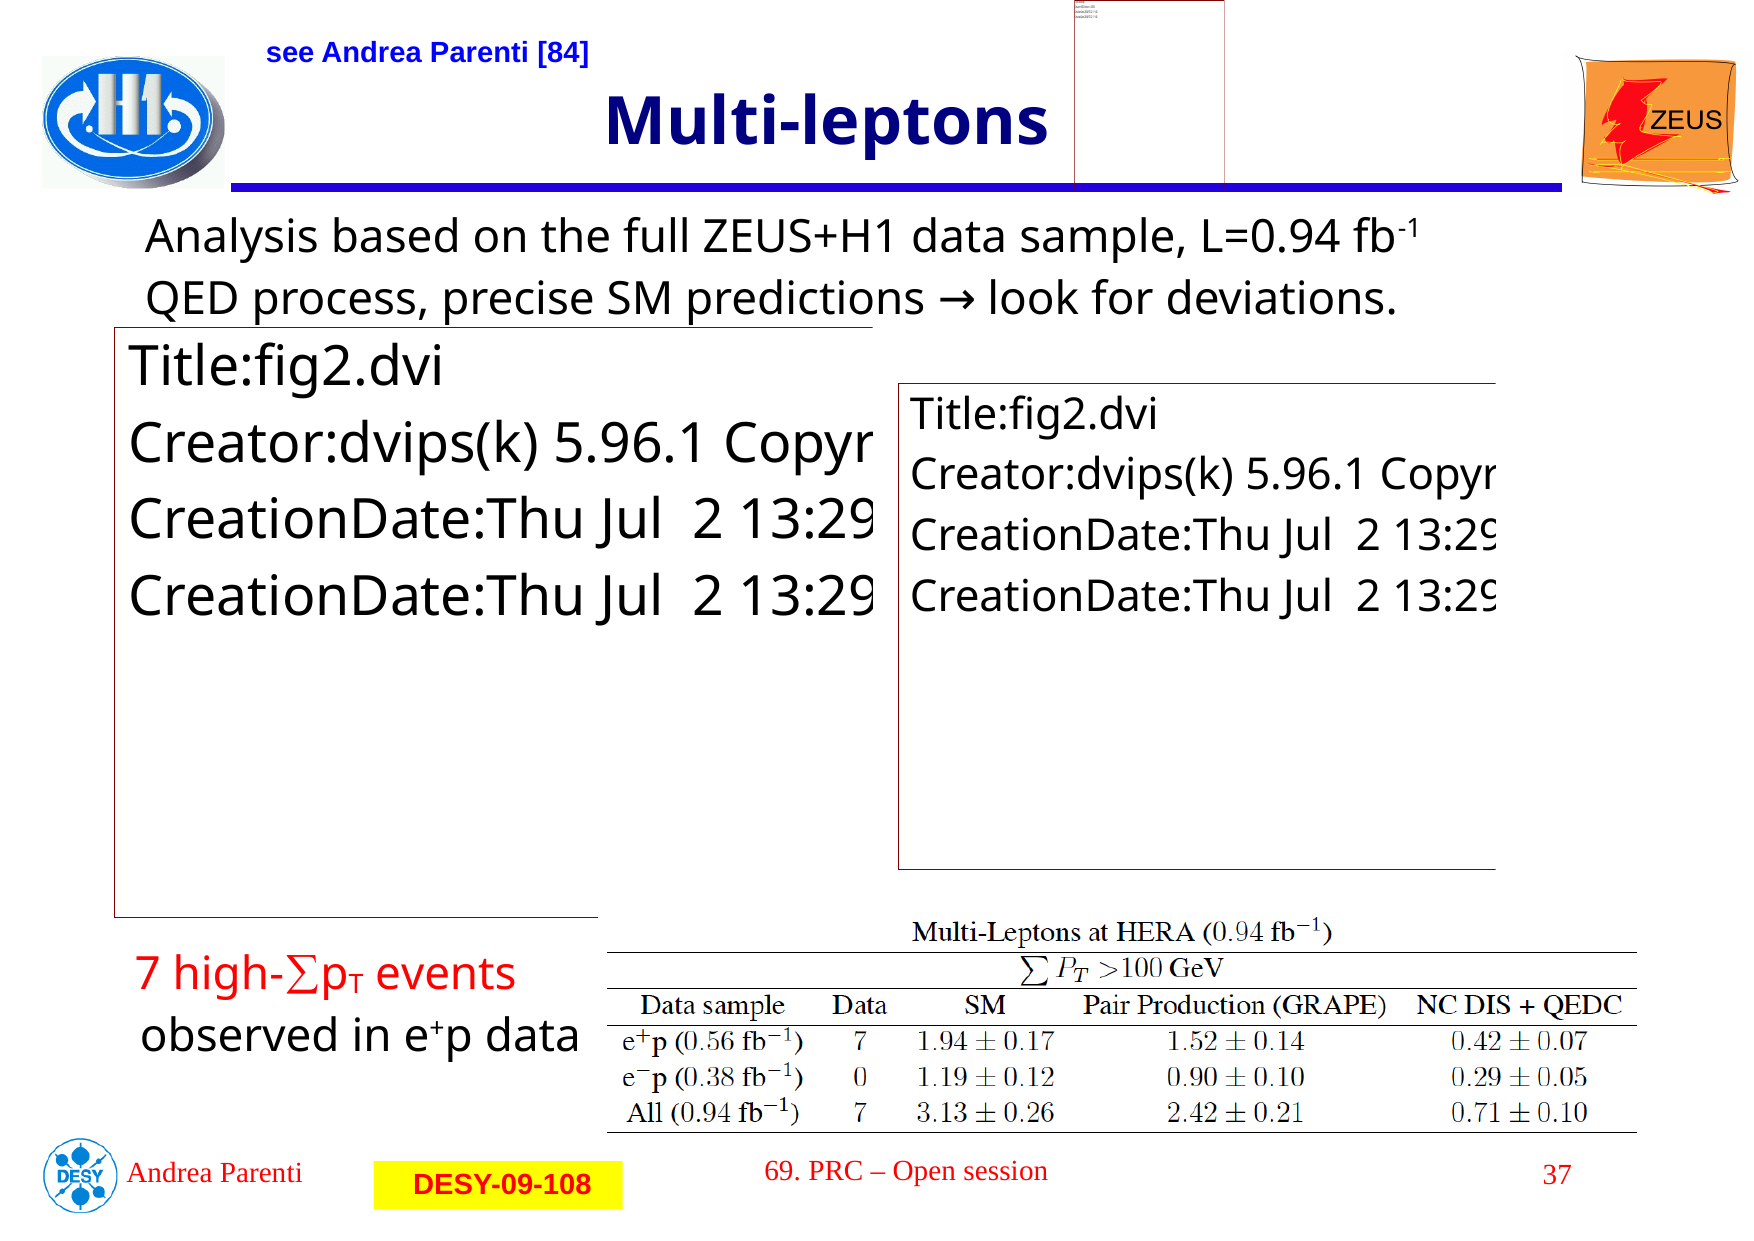

see Andrea Parenti [84]
# Multi-leptons
Analysis based on the full ZEUS+H1 data sample, L=0.94 fb-1
QED process, precise SM predictions → look for deviations.
 7 high-∑pT events observed in e+p data
 DESY-09-108